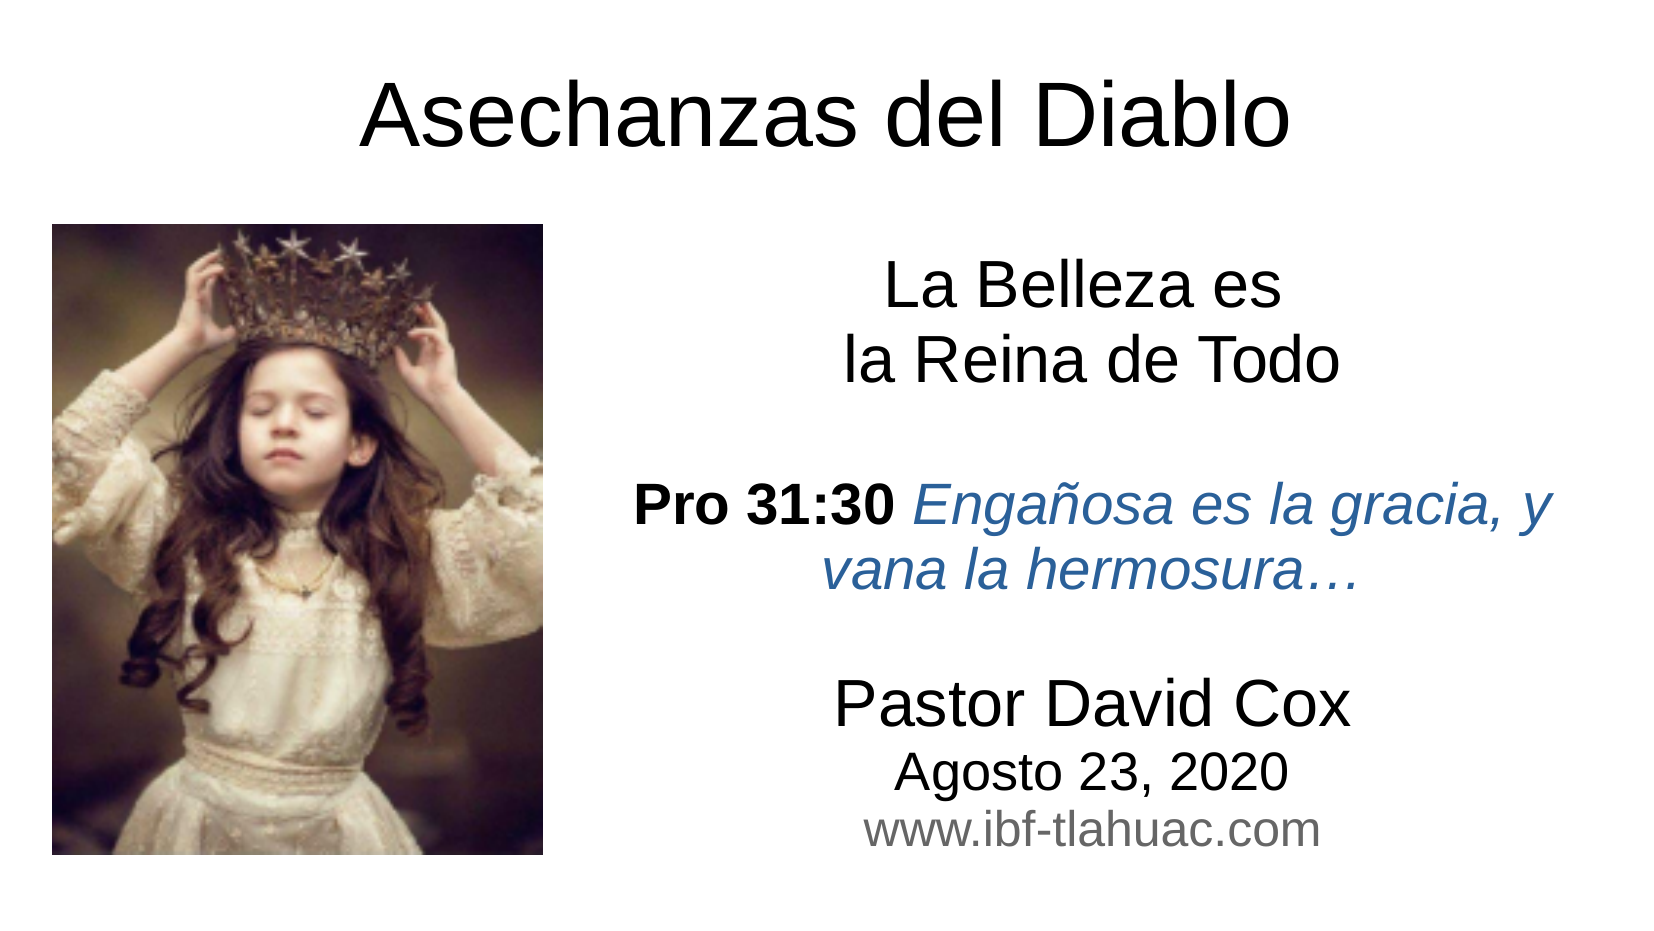

# Asechanzas del Diablo
La Belleza es
la Reina de Todo
Pro 31:30 Engañosa es la gracia, y vana la hermosura…
Pastor David Cox
Agosto 23, 2020
www.ibf-tlahuac.com